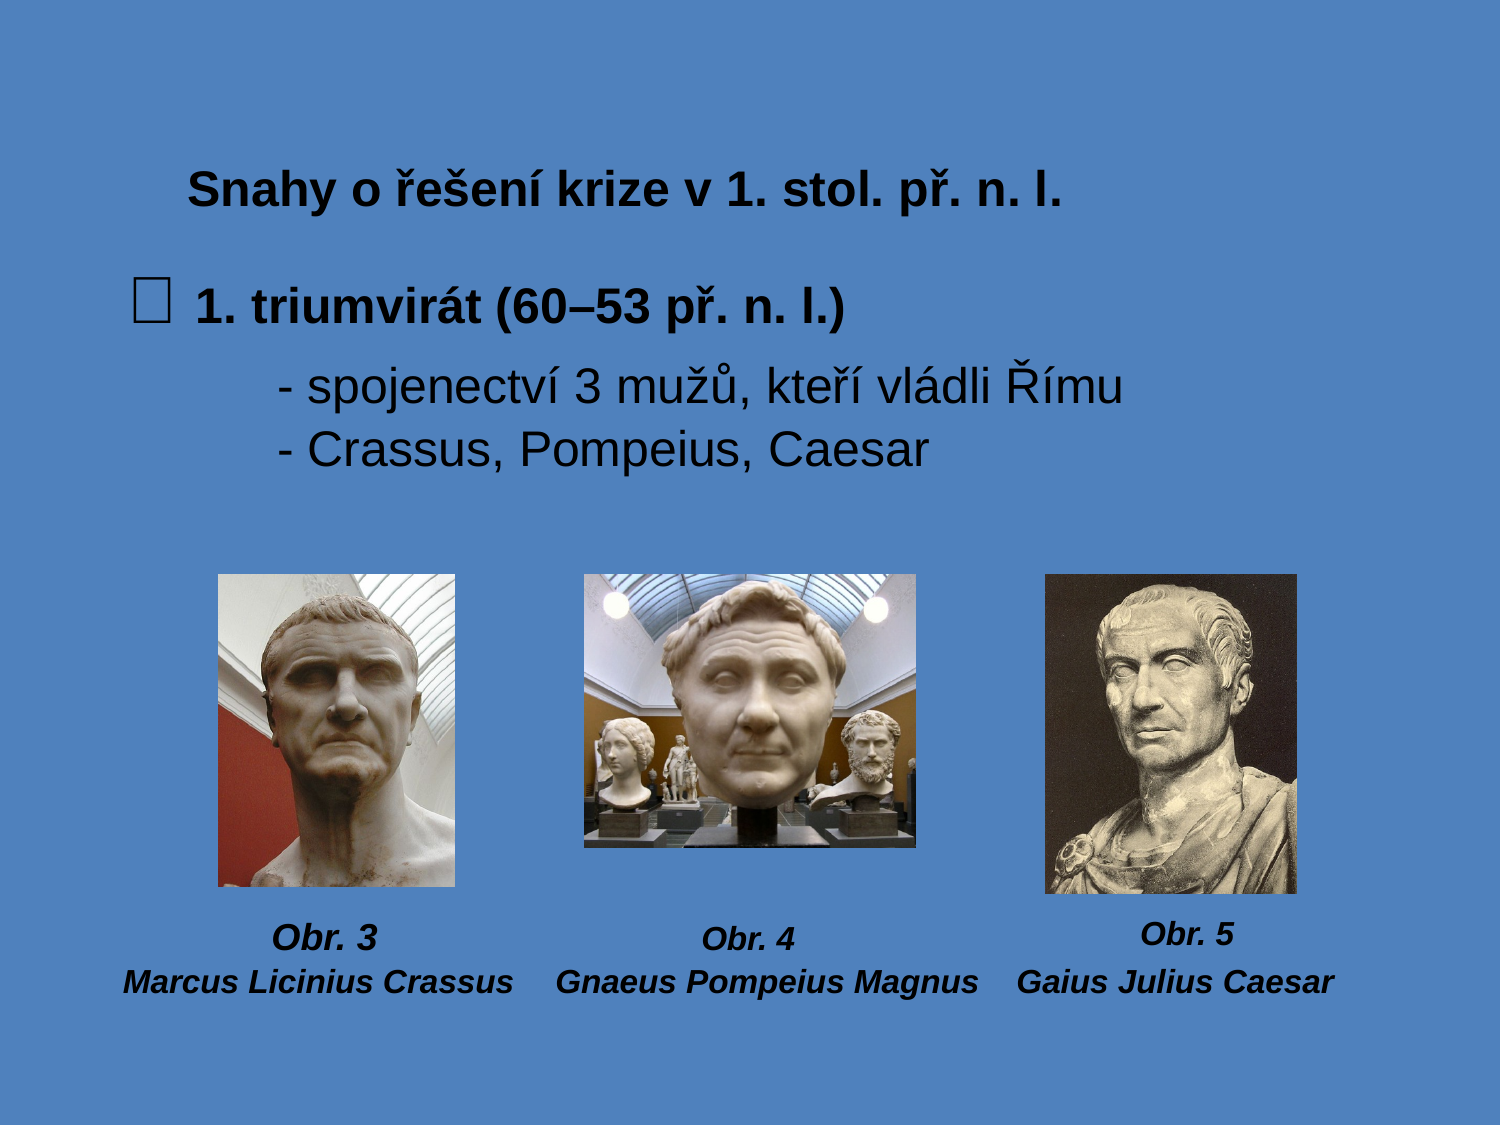

Snahy o řešení krize v 1. stol. př. n. l.
 1. triumvirát (60–53 př. n. l.)
	- spojenectví 3 mužů, kteří vládli Římu
	- Crassus, Pompeius, Caesar
Obr. 3
 Obr. 4
Obr. 5
Marcus Licinius Crassus
Gnaeus Pompeius Magnus
Gaius Julius Caesar